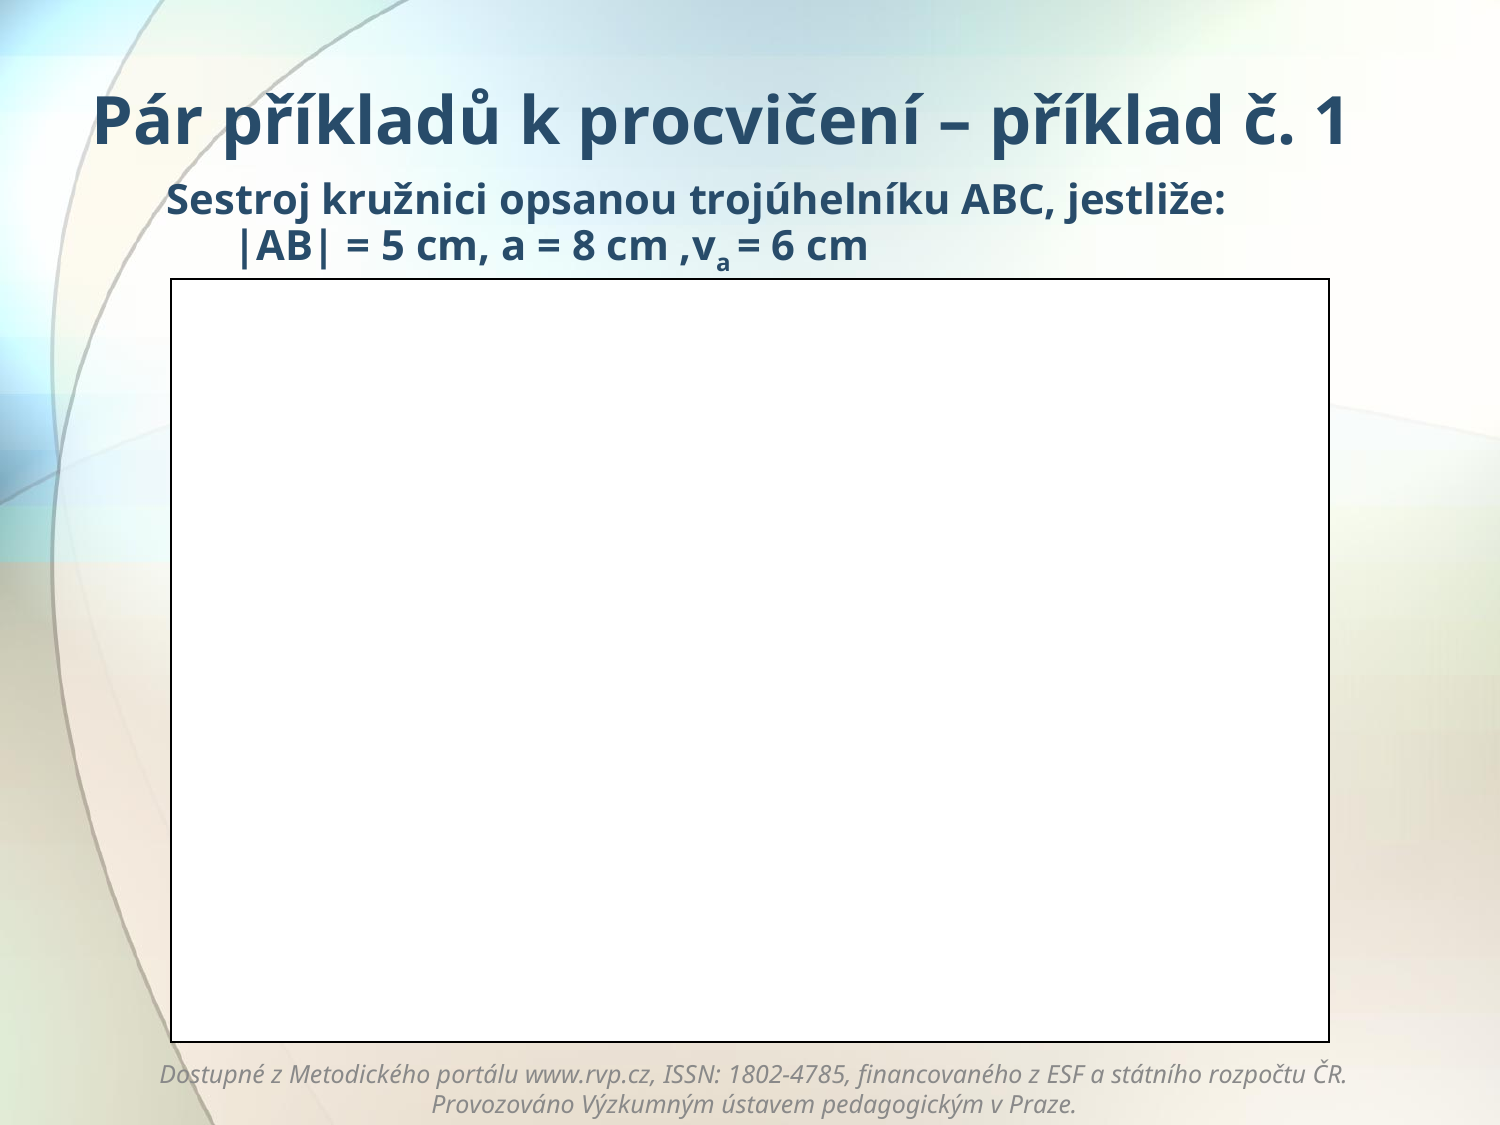

# Pár příkladů k procvičení – příklad č. 1
Sestroj kružnici opsanou trojúhelníku ABC, jestliže:
|AB| = 5 cm, a = 8 cm ,va = 6 cm